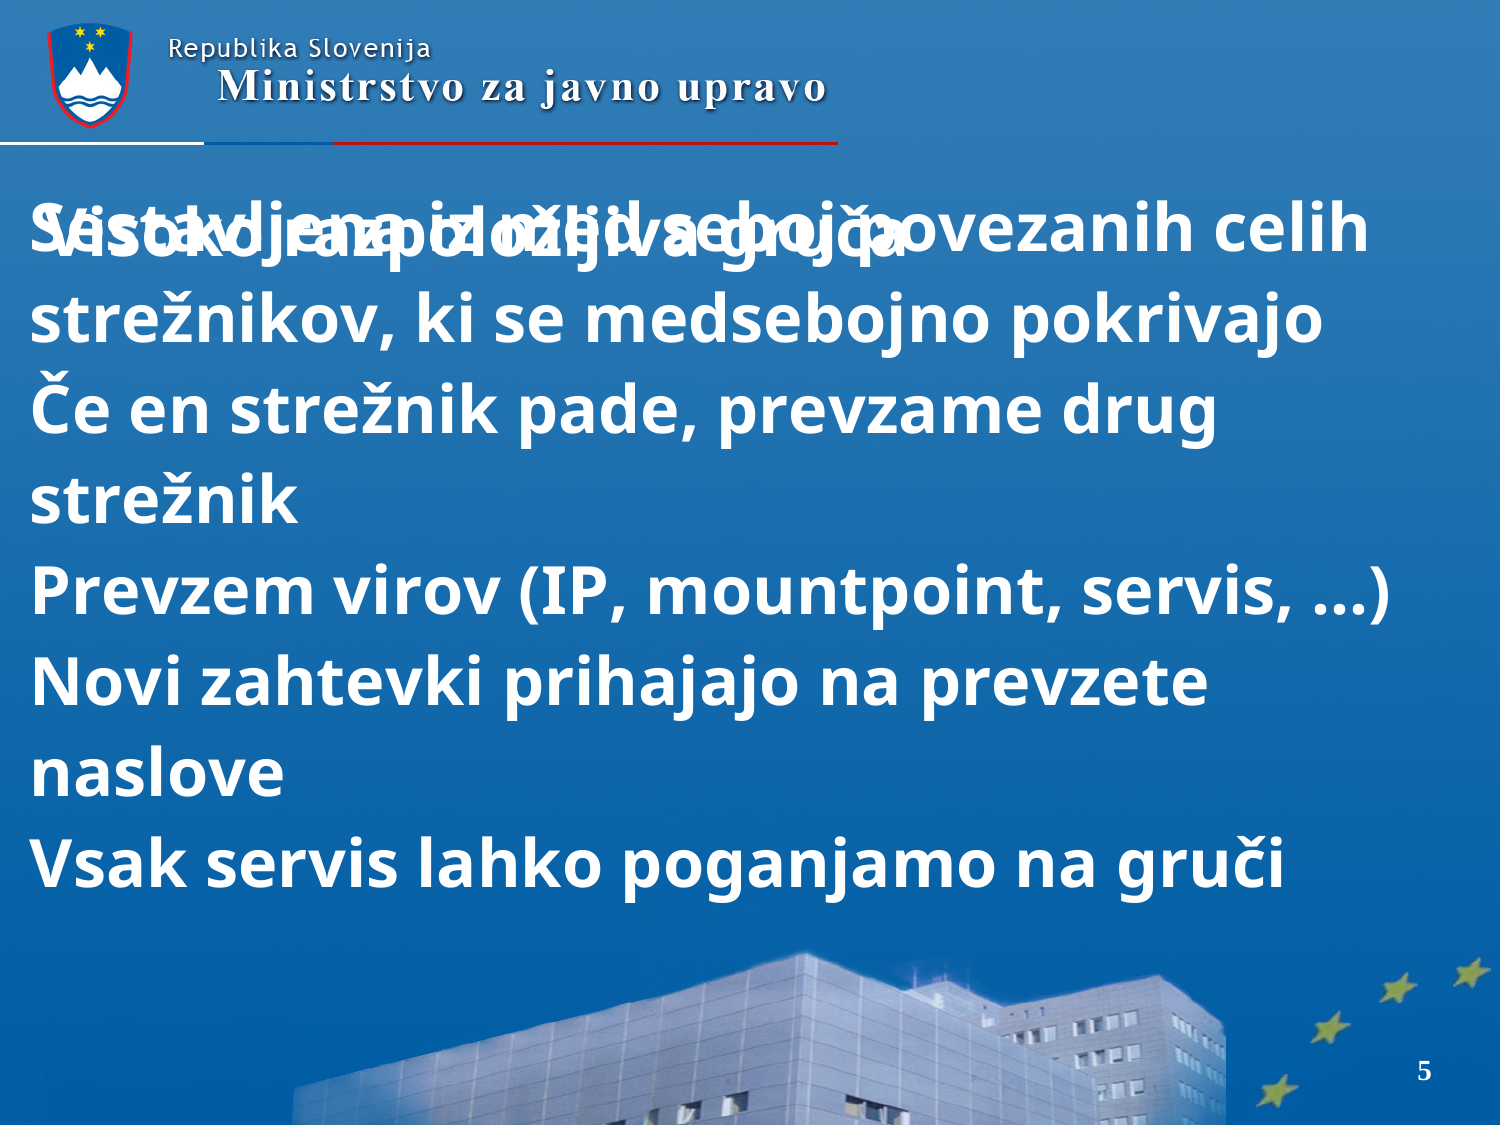

# Visoko razpoložljiva gruča
Sestavljena iz med seboj povezanih celih strežnikov, ki se medsebojno pokrivajo
Če en strežnik pade, prevzame drug strežnik
Prevzem virov (IP, mountpoint, servis, ...)
Novi zahtevki prihajajo na prevzete naslove
Vsak servis lahko poganjamo na gruči
5